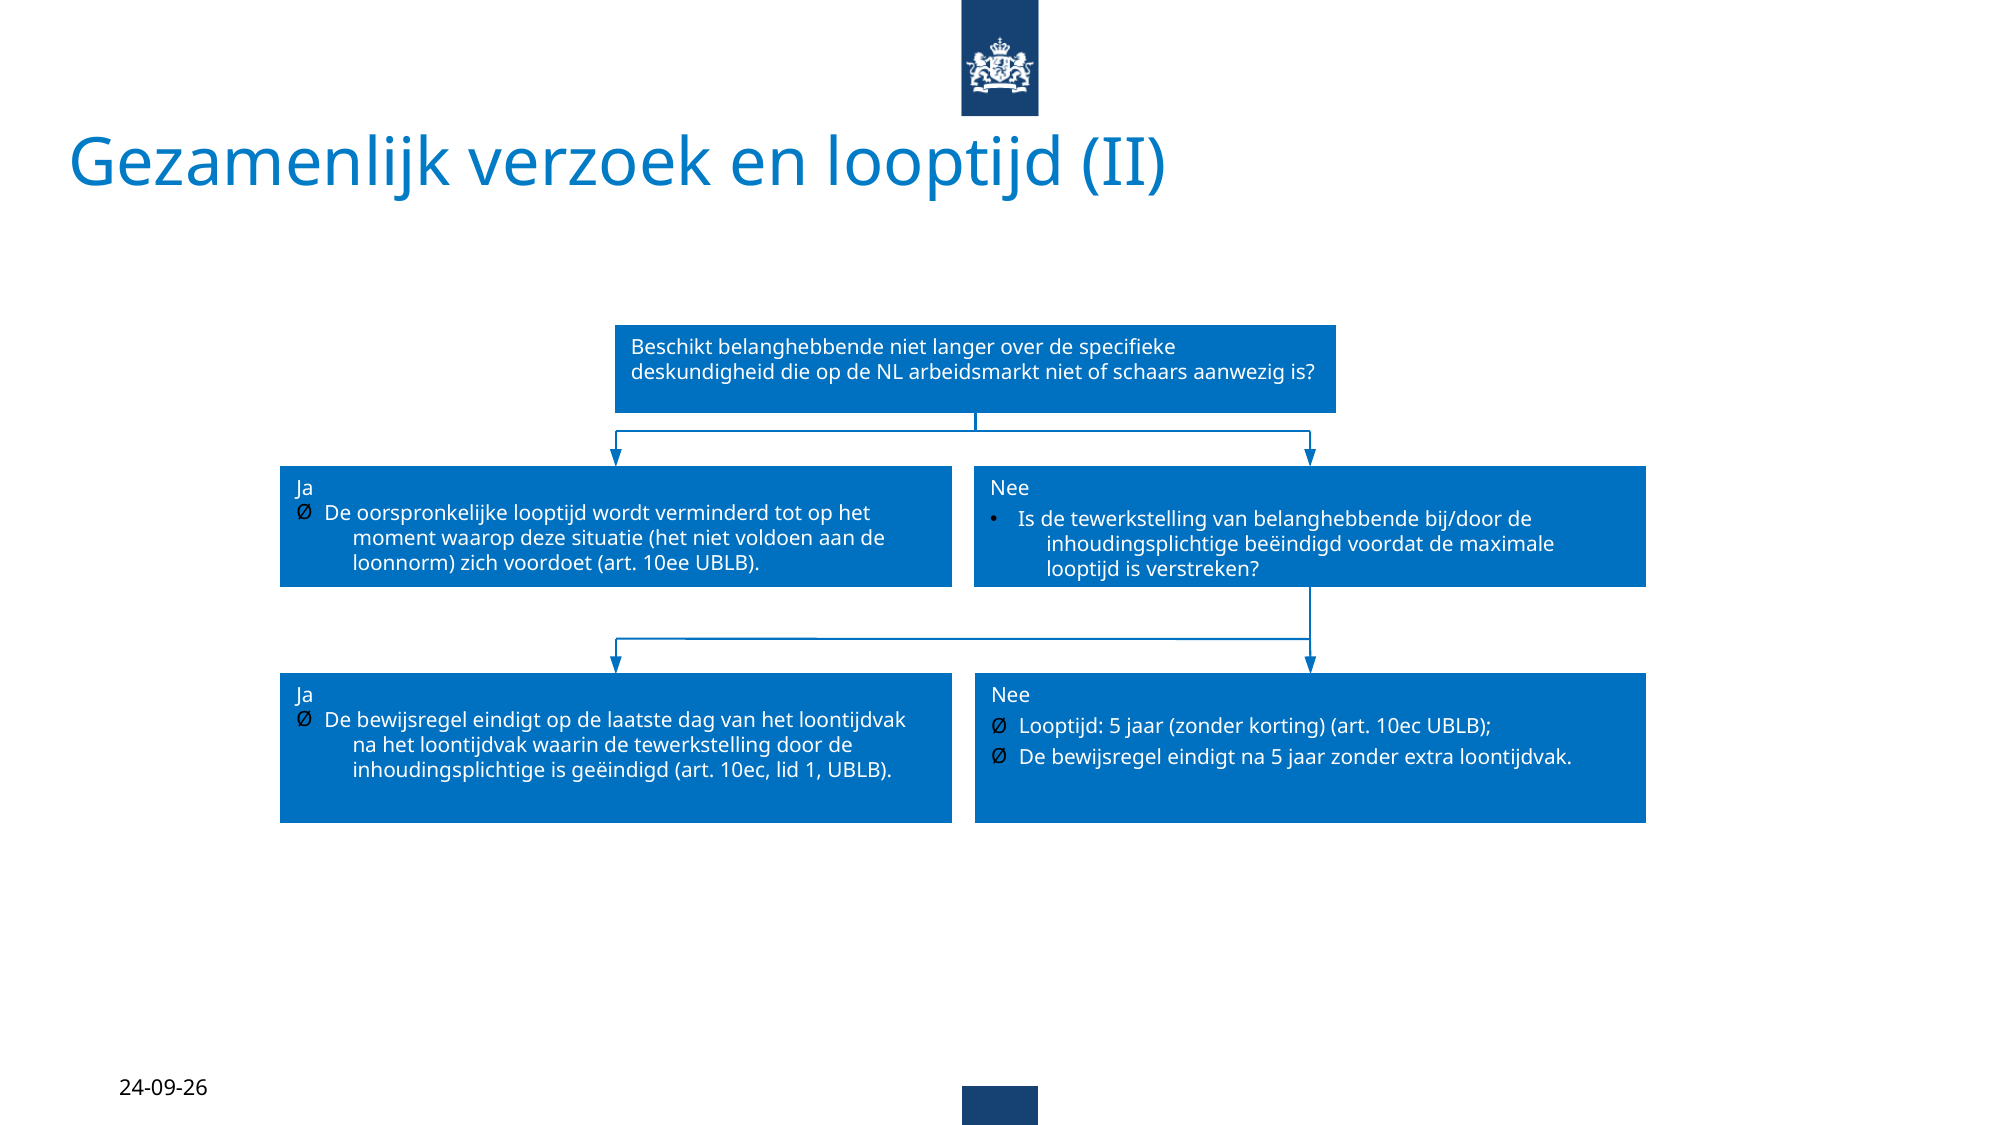

# Gezamenlijk verzoek en looptijd (II)
Beschikt belanghebbende niet langer over de specifieke deskundigheid die op de NL arbeidsmarkt niet of schaars aanwezig is?
Ja
De oorspronkelijke looptijd wordt verminderd tot op het moment waarop deze situatie (het niet voldoen aan de loonnorm) zich voordoet (art. 10ee UBLB).
Nee
Is de tewerkstelling van belanghebbende bij/door de inhoudingsplichtige beëindigd voordat de maximale looptijd is verstreken?
Ja
De bewijsregel eindigt op de laatste dag van het loontijdvak na het loontijdvak waarin de tewerkstelling door de inhoudingsplichtige is geëindigd (art. 10ec, lid 1, UBLB).
Nee
Looptijd: 5 jaar (zonder korting) (art. 10ec UBLB);
De bewijsregel eindigt na 5 jaar zonder extra loontijdvak.